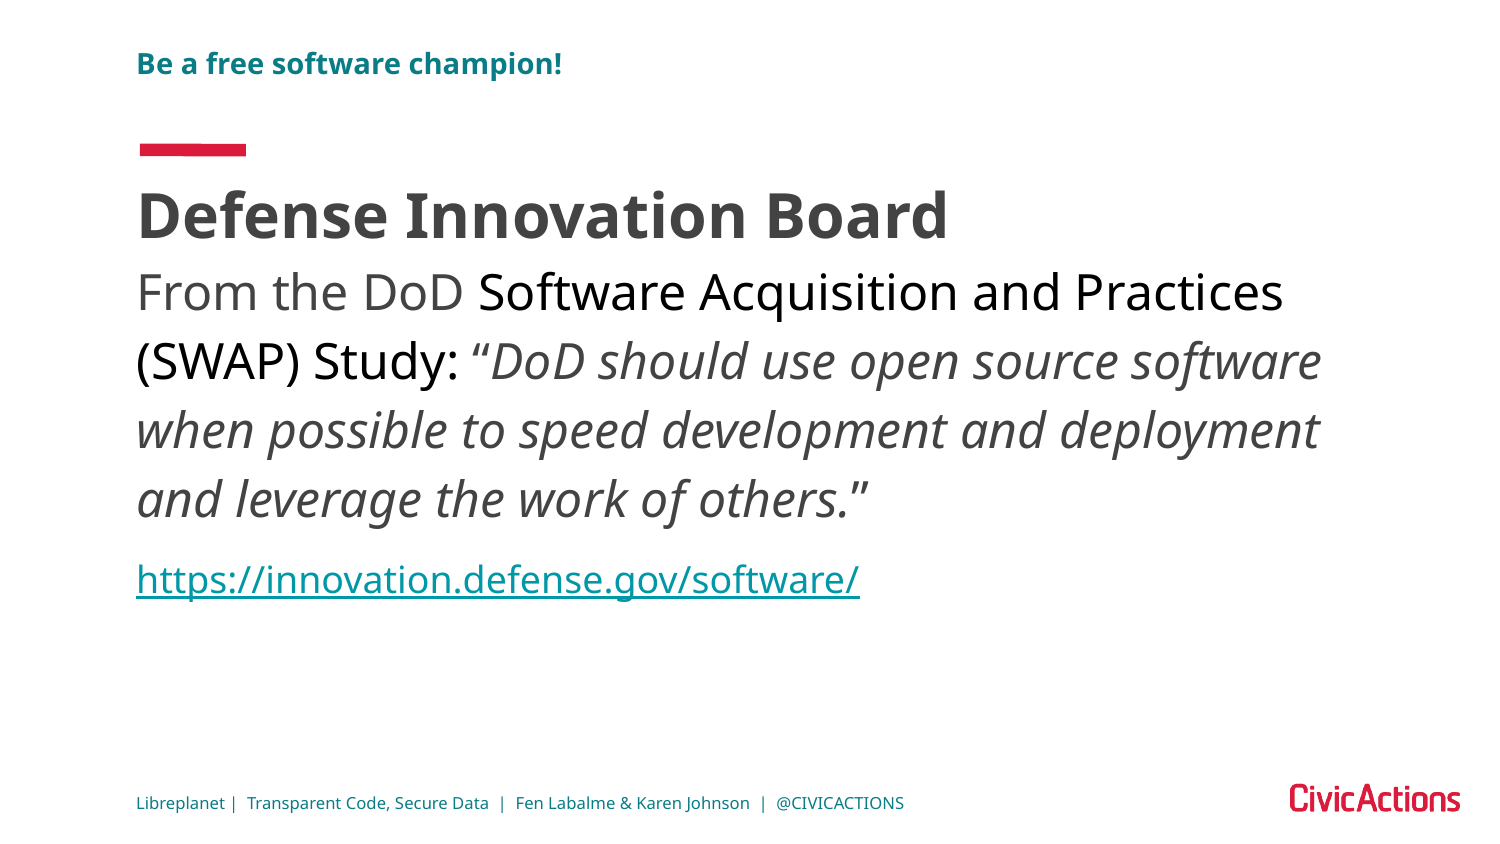

# Be a free software champion!
Defense Innovation Board
From the DoD Software Acquisition and Practices (SWAP) Study: “DoD should use open source software when possible to speed development and deployment and leverage the work of others.”
https://innovation.defense.gov/software/
Libreplanet | Transparent Code, Secure Data | Fen Labalme & Karen Johnson | @CIVICACTIONS